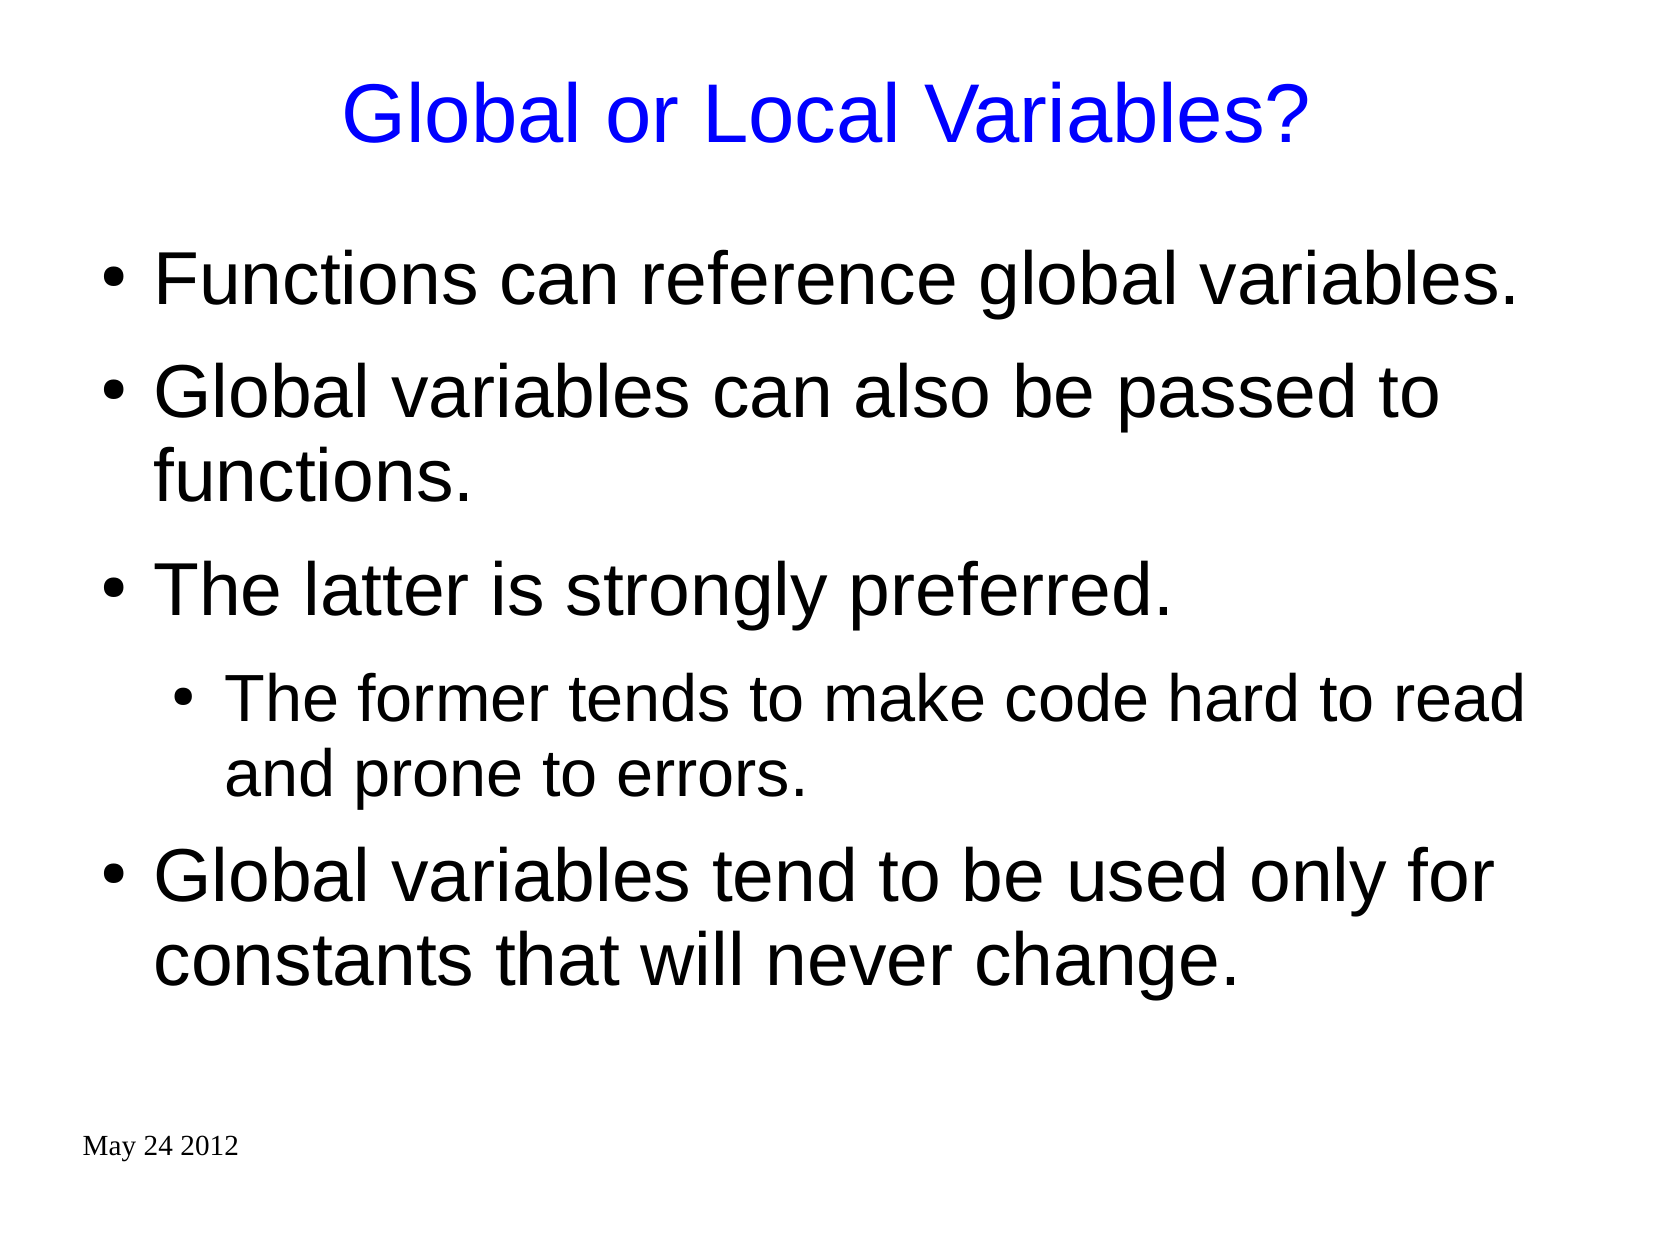

# Global or Local Variables?
Functions can reference global variables.
Global variables can also be passed to functions.
The latter is strongly preferred.
The former tends to make code hard to read and prone to errors.
Global variables tend to be used only for constants that will never change.
May 24 2012